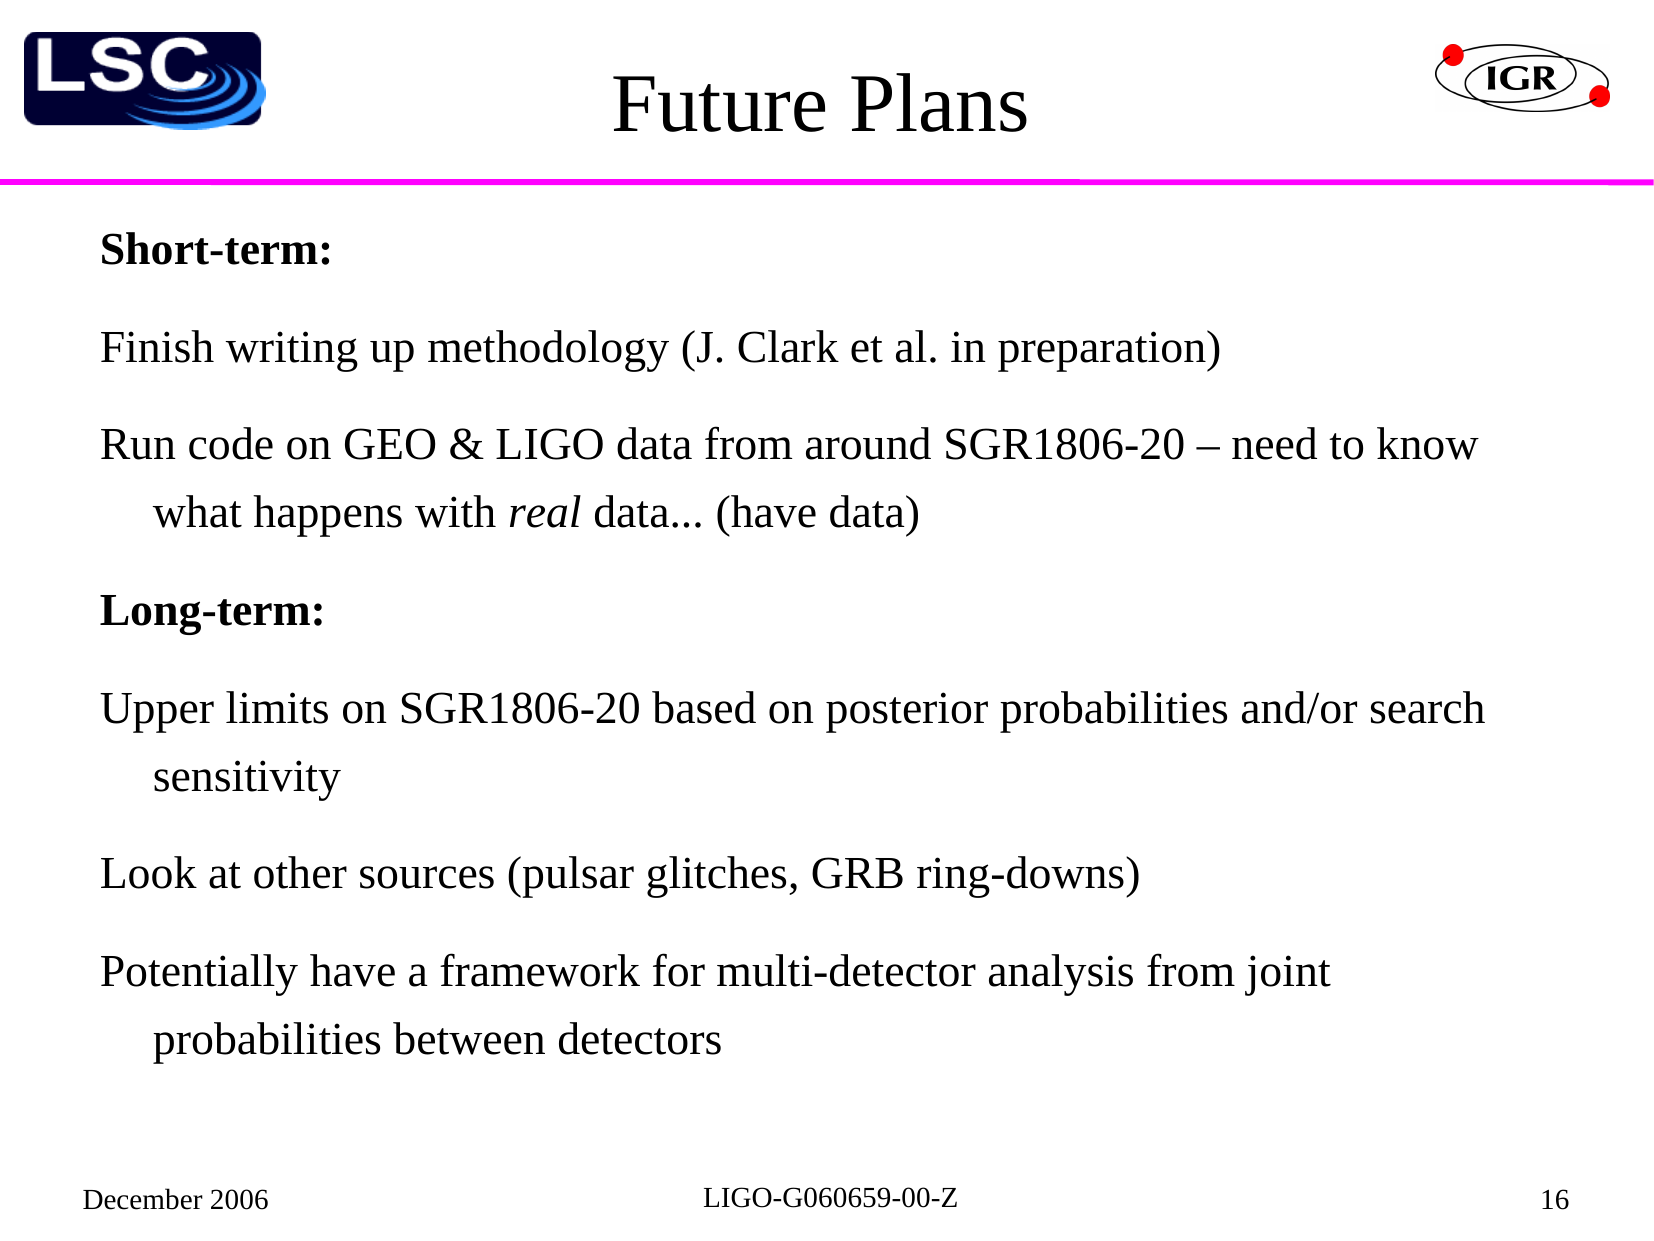

# Future Plans
Short-term:
Finish writing up methodology (J. Clark et al. in preparation)
Run code on GEO & LIGO data from around SGR1806-20 – need to know what happens with real data... (have data)
Long-term:
Upper limits on SGR1806-20 based on posterior probabilities and/or search sensitivity
Look at other sources (pulsar glitches, GRB ring-downs)
Potentially have a framework for multi-detector analysis from joint probabilities between detectors
December 2006
16
LIGO-G060659-00-Z